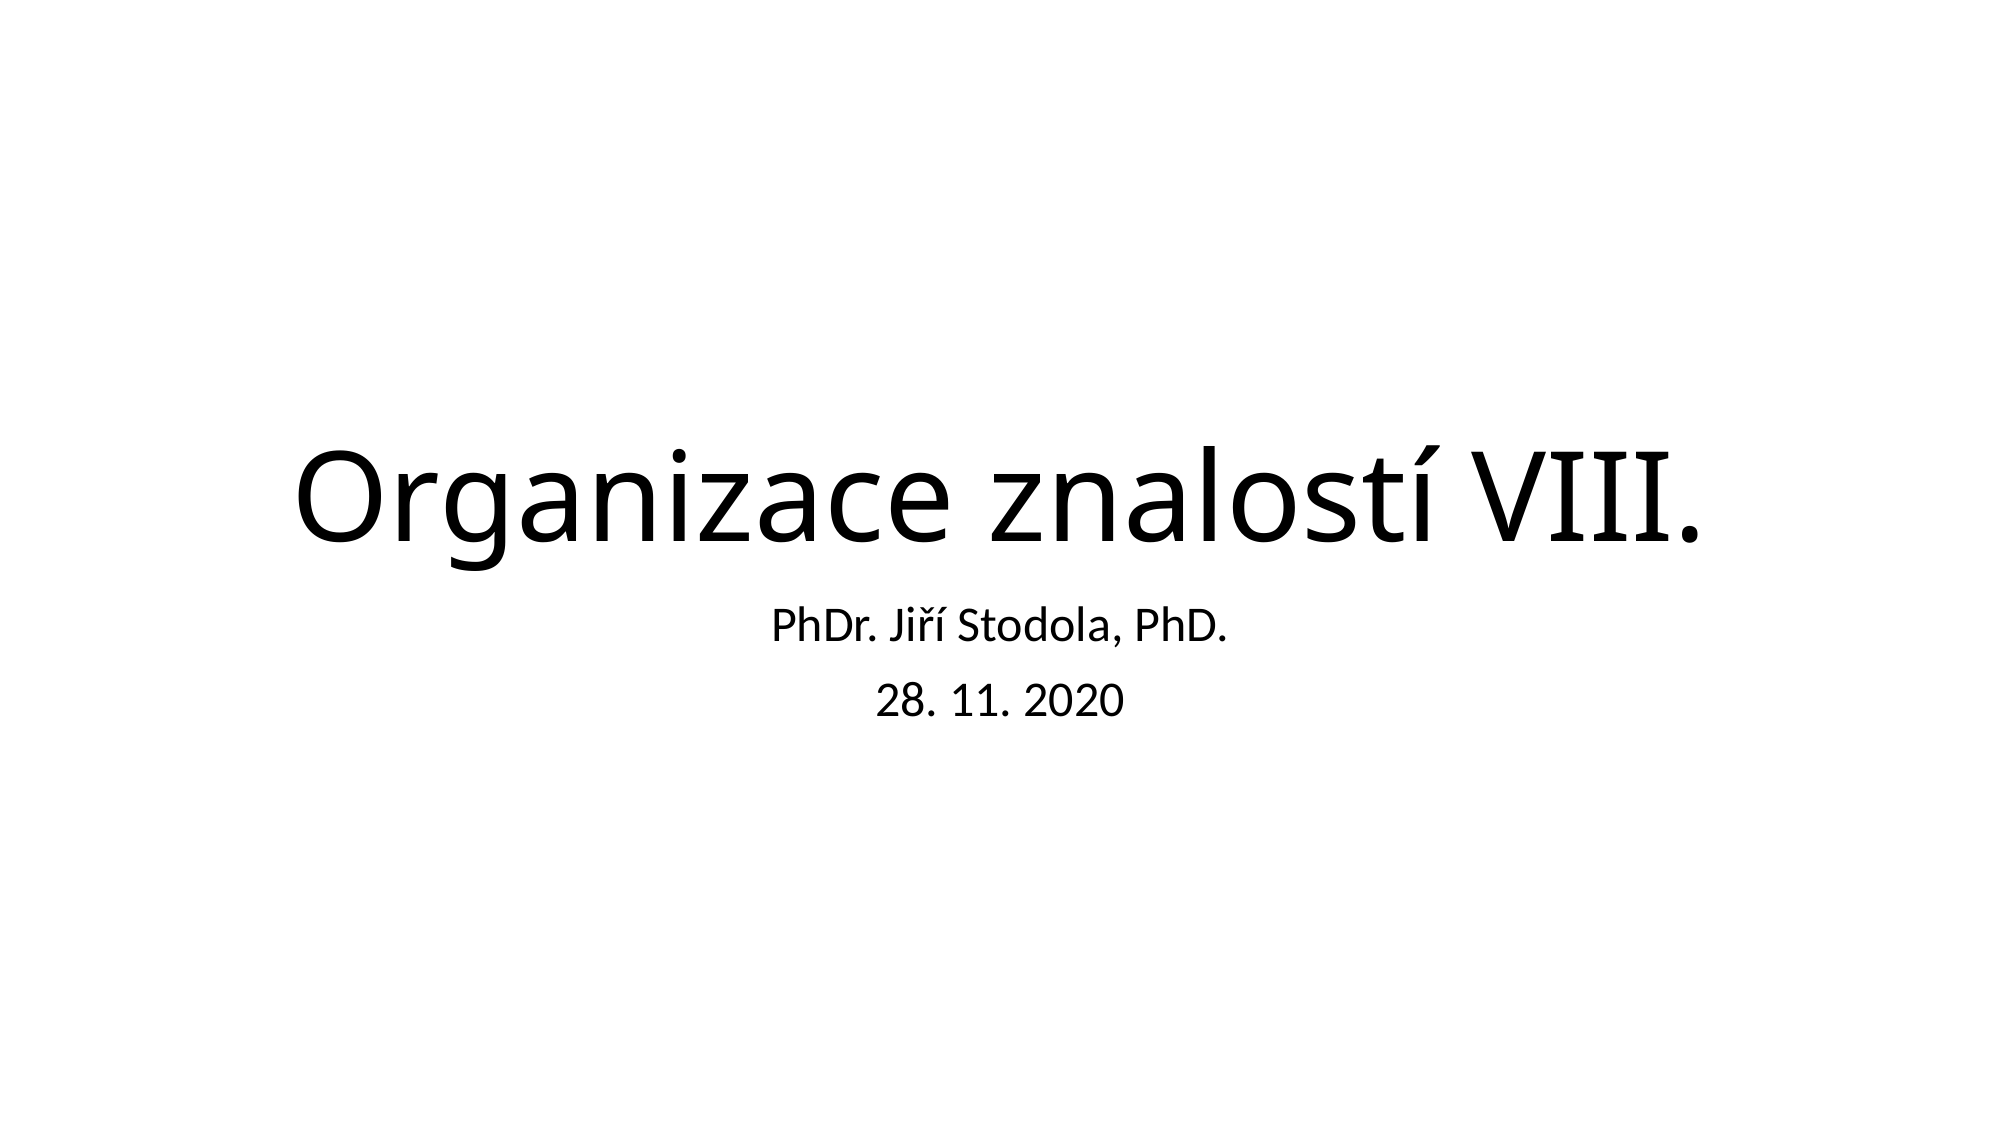

# Organizace znalostí VIII.
PhDr. Jiří Stodola, PhD.
28. 11. 2020